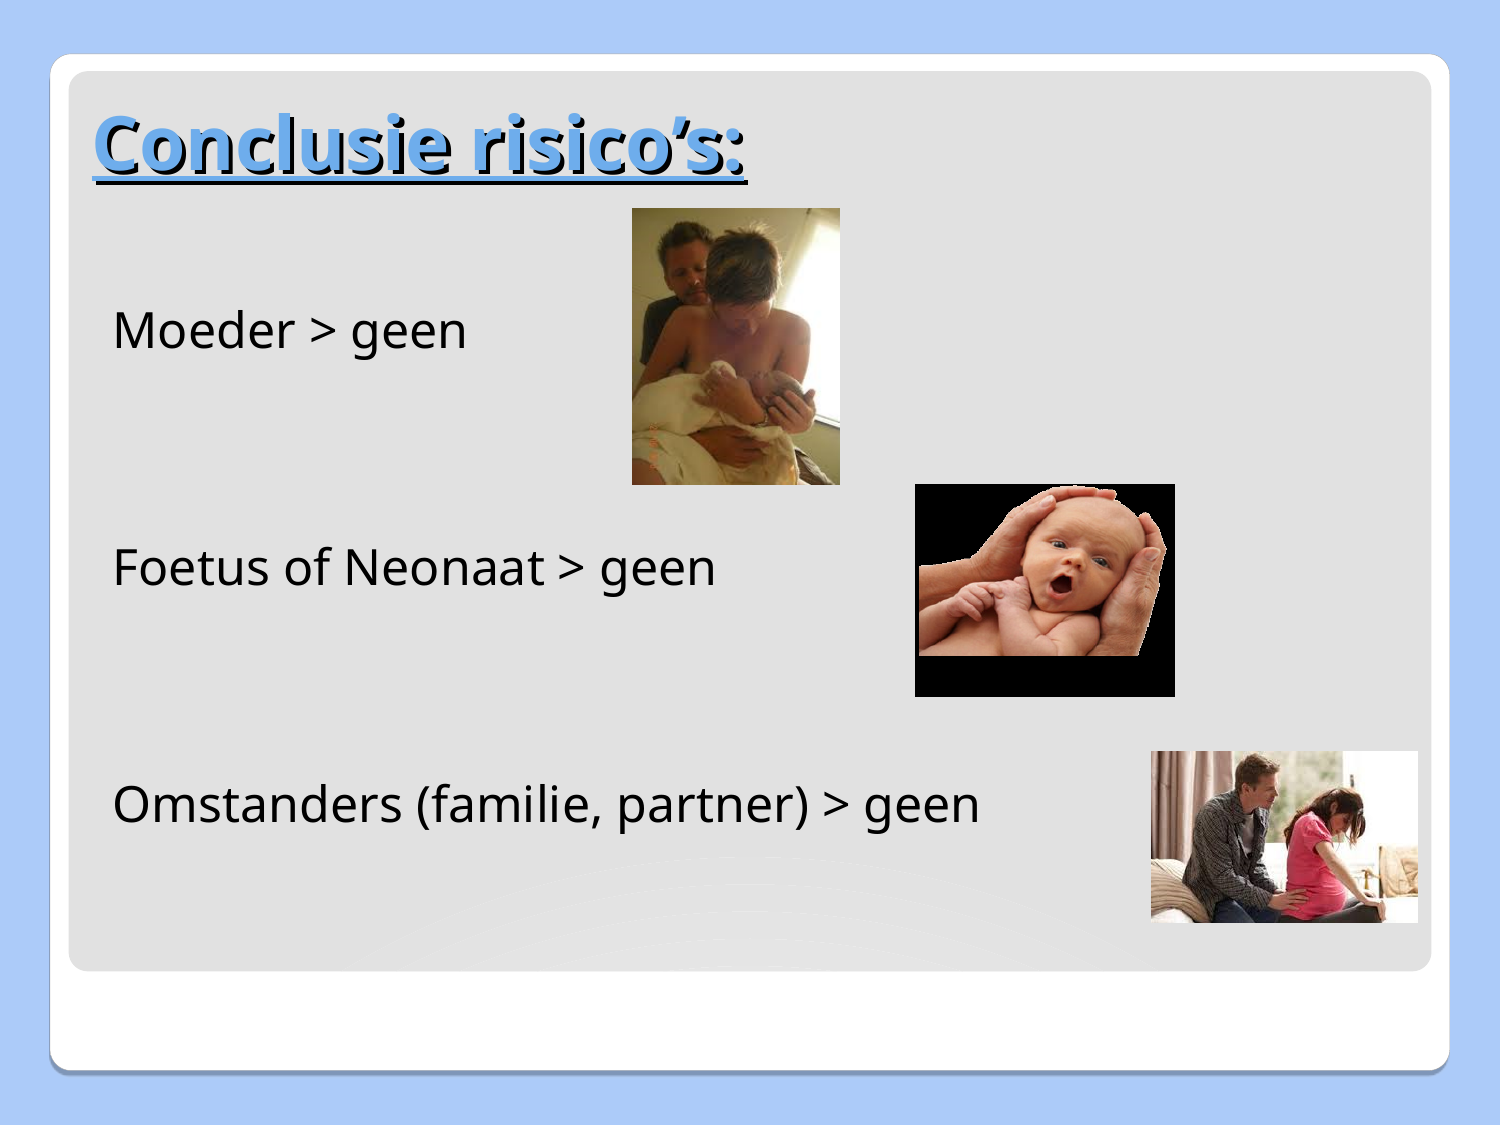

Conclusie risico’s:
# Moeder > geen
Foetus of Neonaat > geen
Omstanders (familie, partner) > geen